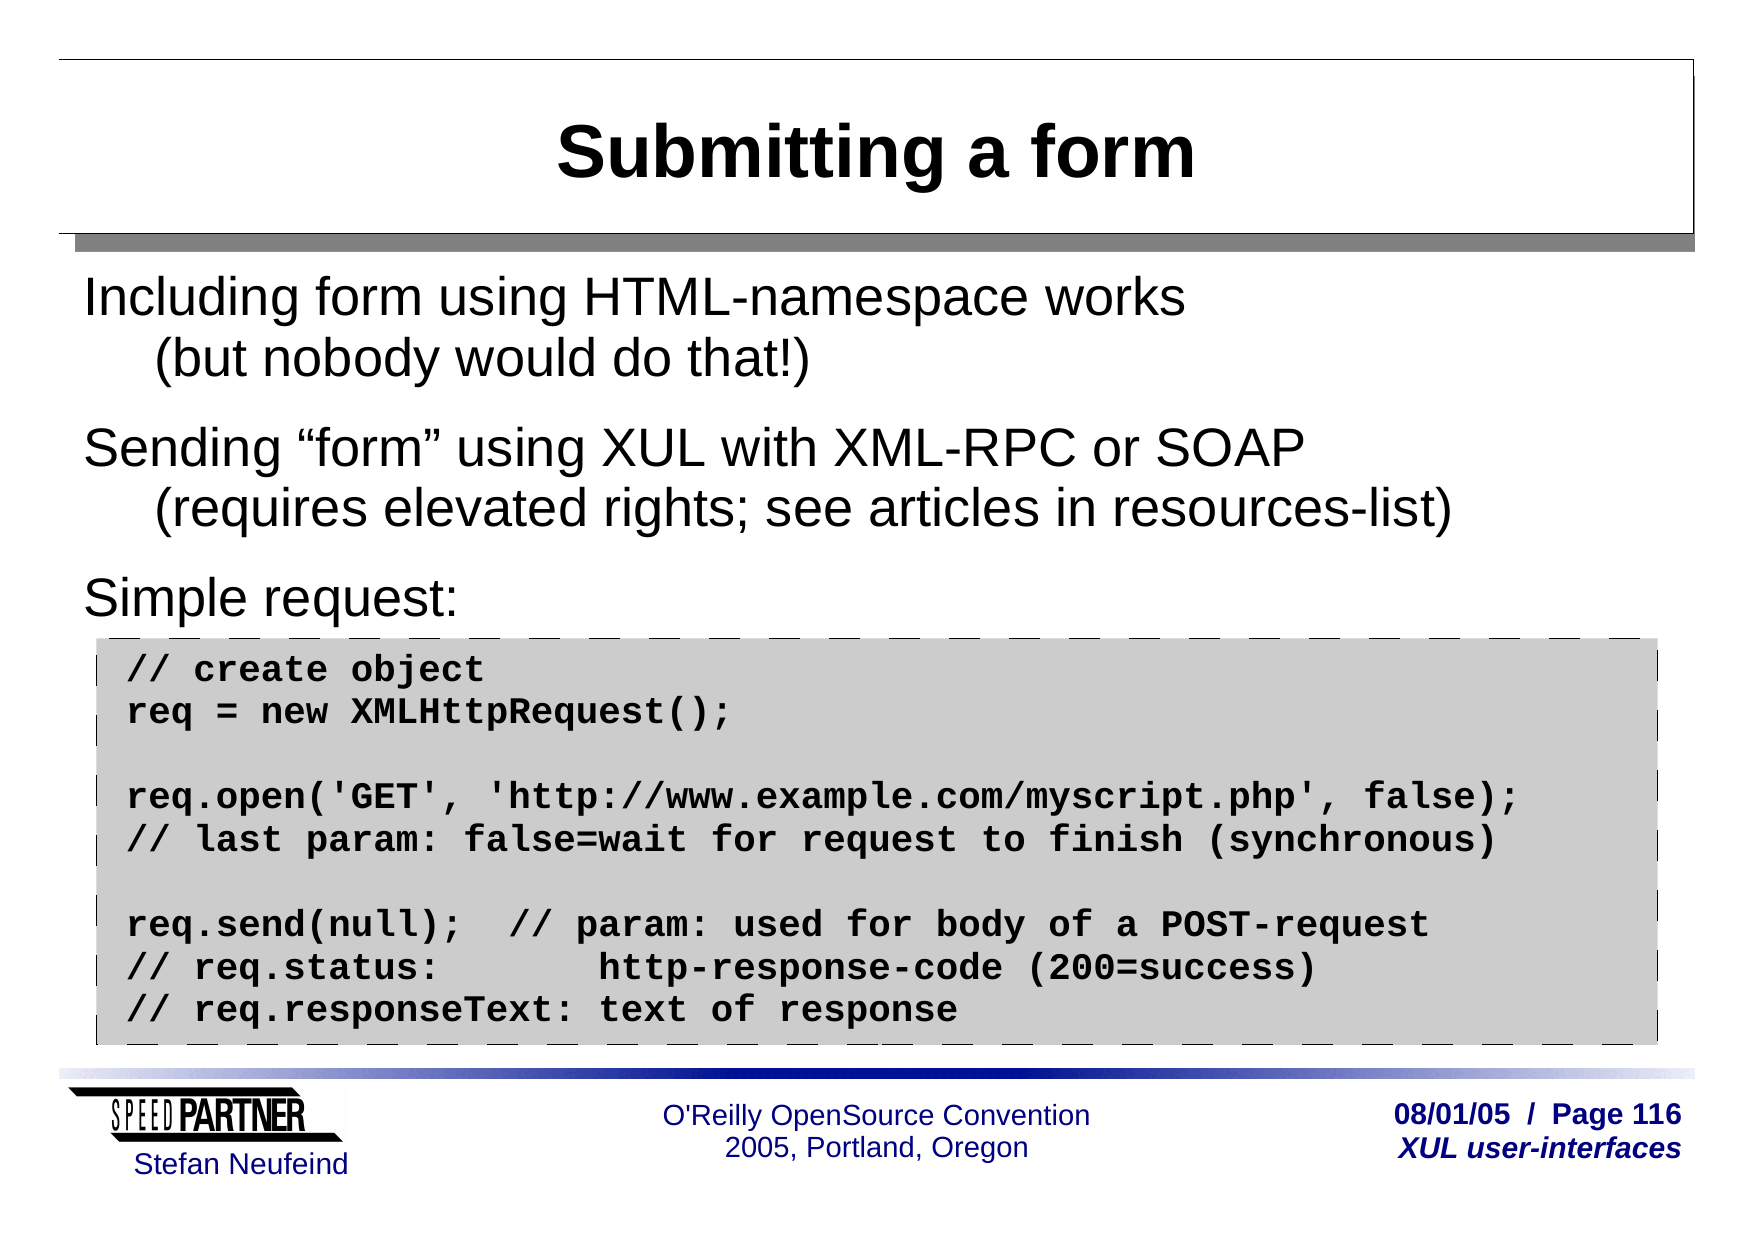

# Submitting a form
Including form using HTML-namespace works
(but nobody would do that!)
Sending “form” using XUL with XML-RPC or SOAP
(requires elevated rights; see articles in resources-list)
Simple request:
// create object
req = new XMLHttpRequest();
req.open('GET', 'http://www.example.com/myscript.php', false);
// last param: false=wait for request to finish (synchronous)
req.send(null); // param: used for body of a POST-request
// req.status: http-response-code (200=success)
// req.responseText: text of response